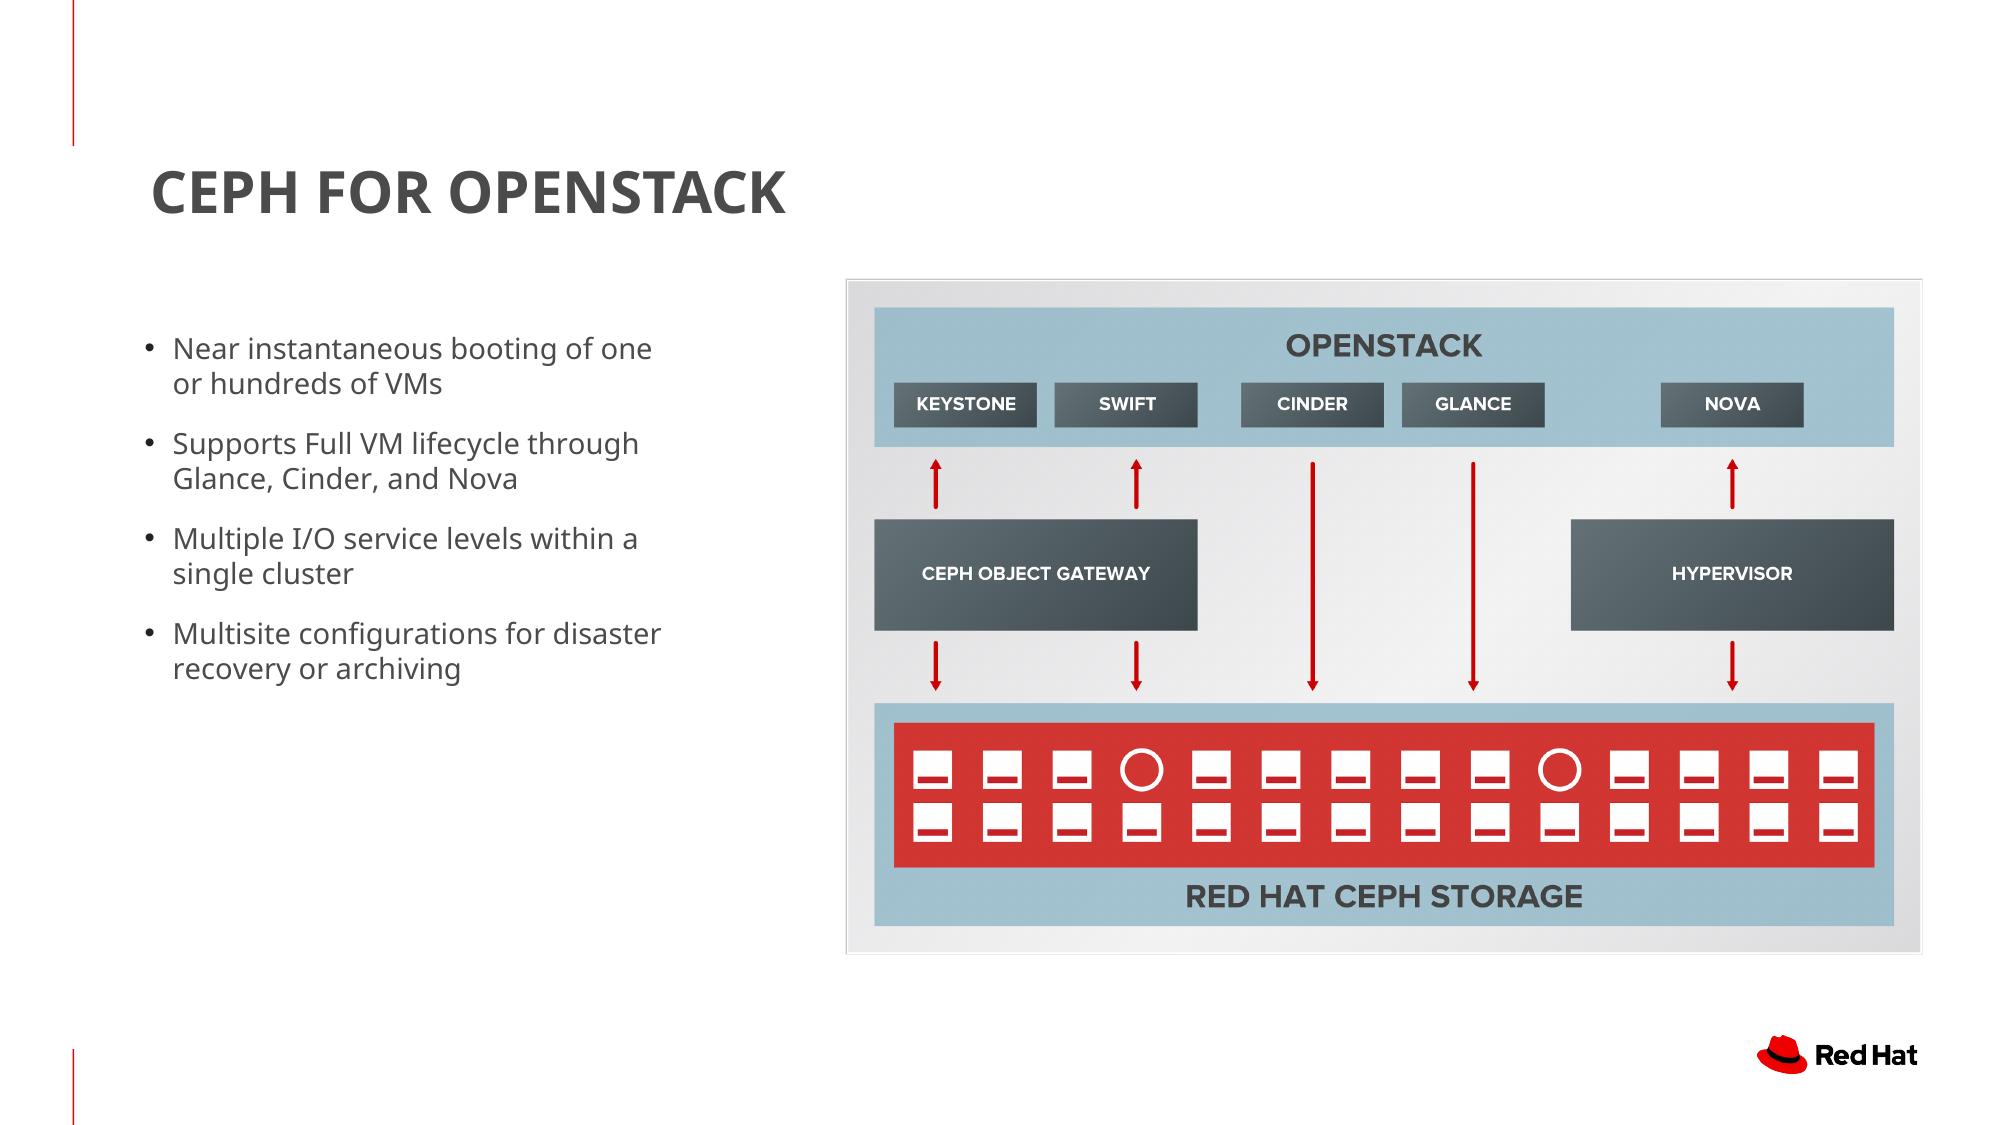

# CEPH for openstack
Near instantaneous booting of one or hundreds of VMs
Supports Full VM lifecycle through Glance, Cinder, and Nova
Multiple I/O service levels within a single cluster
Multisite configurations for disaster recovery or archiving